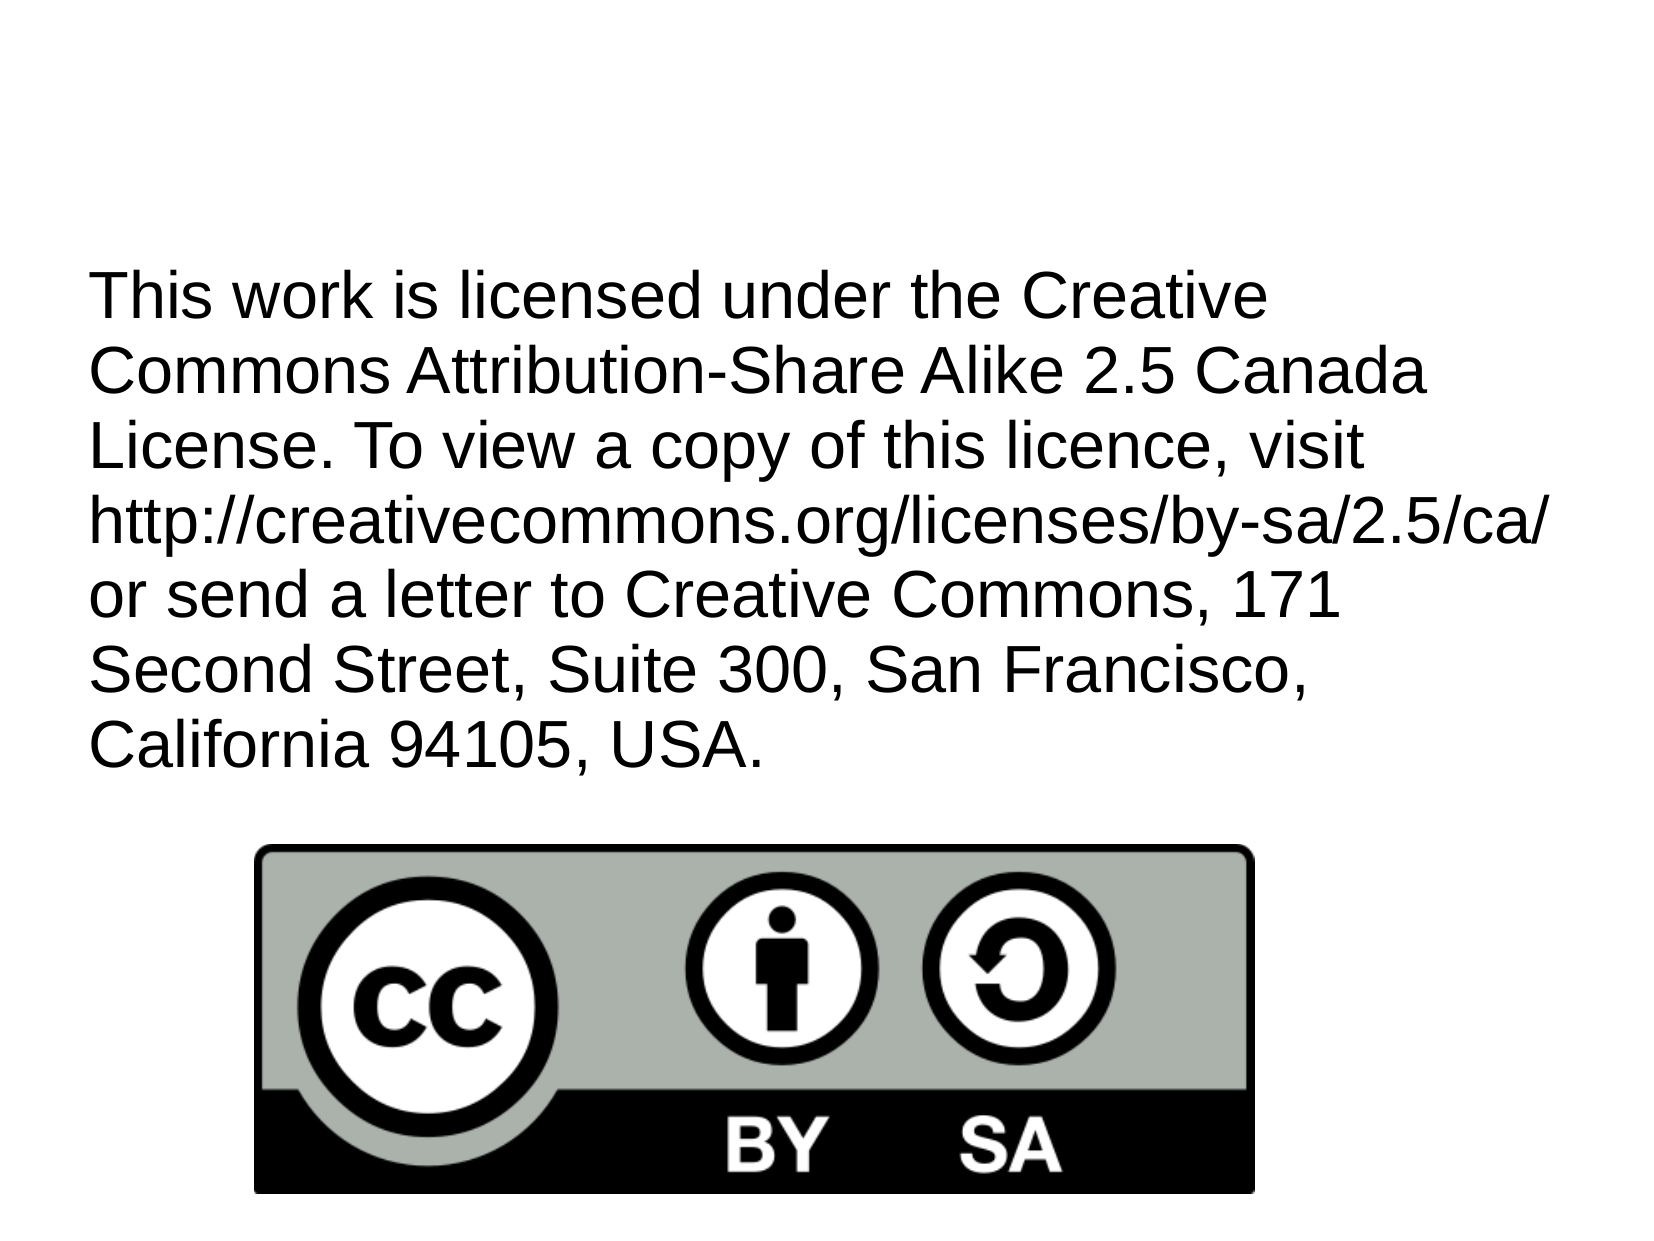

This work is licensed under the Creative Commons Attribution-Share Alike 2.5 Canada License. To view a copy of this licence, visit
http://creativecommons.org/licenses/by-sa/2.5/ca/ or send a letter to Creative Commons, 171 Second Street, Suite 300, San Francisco, California 94105, USA.